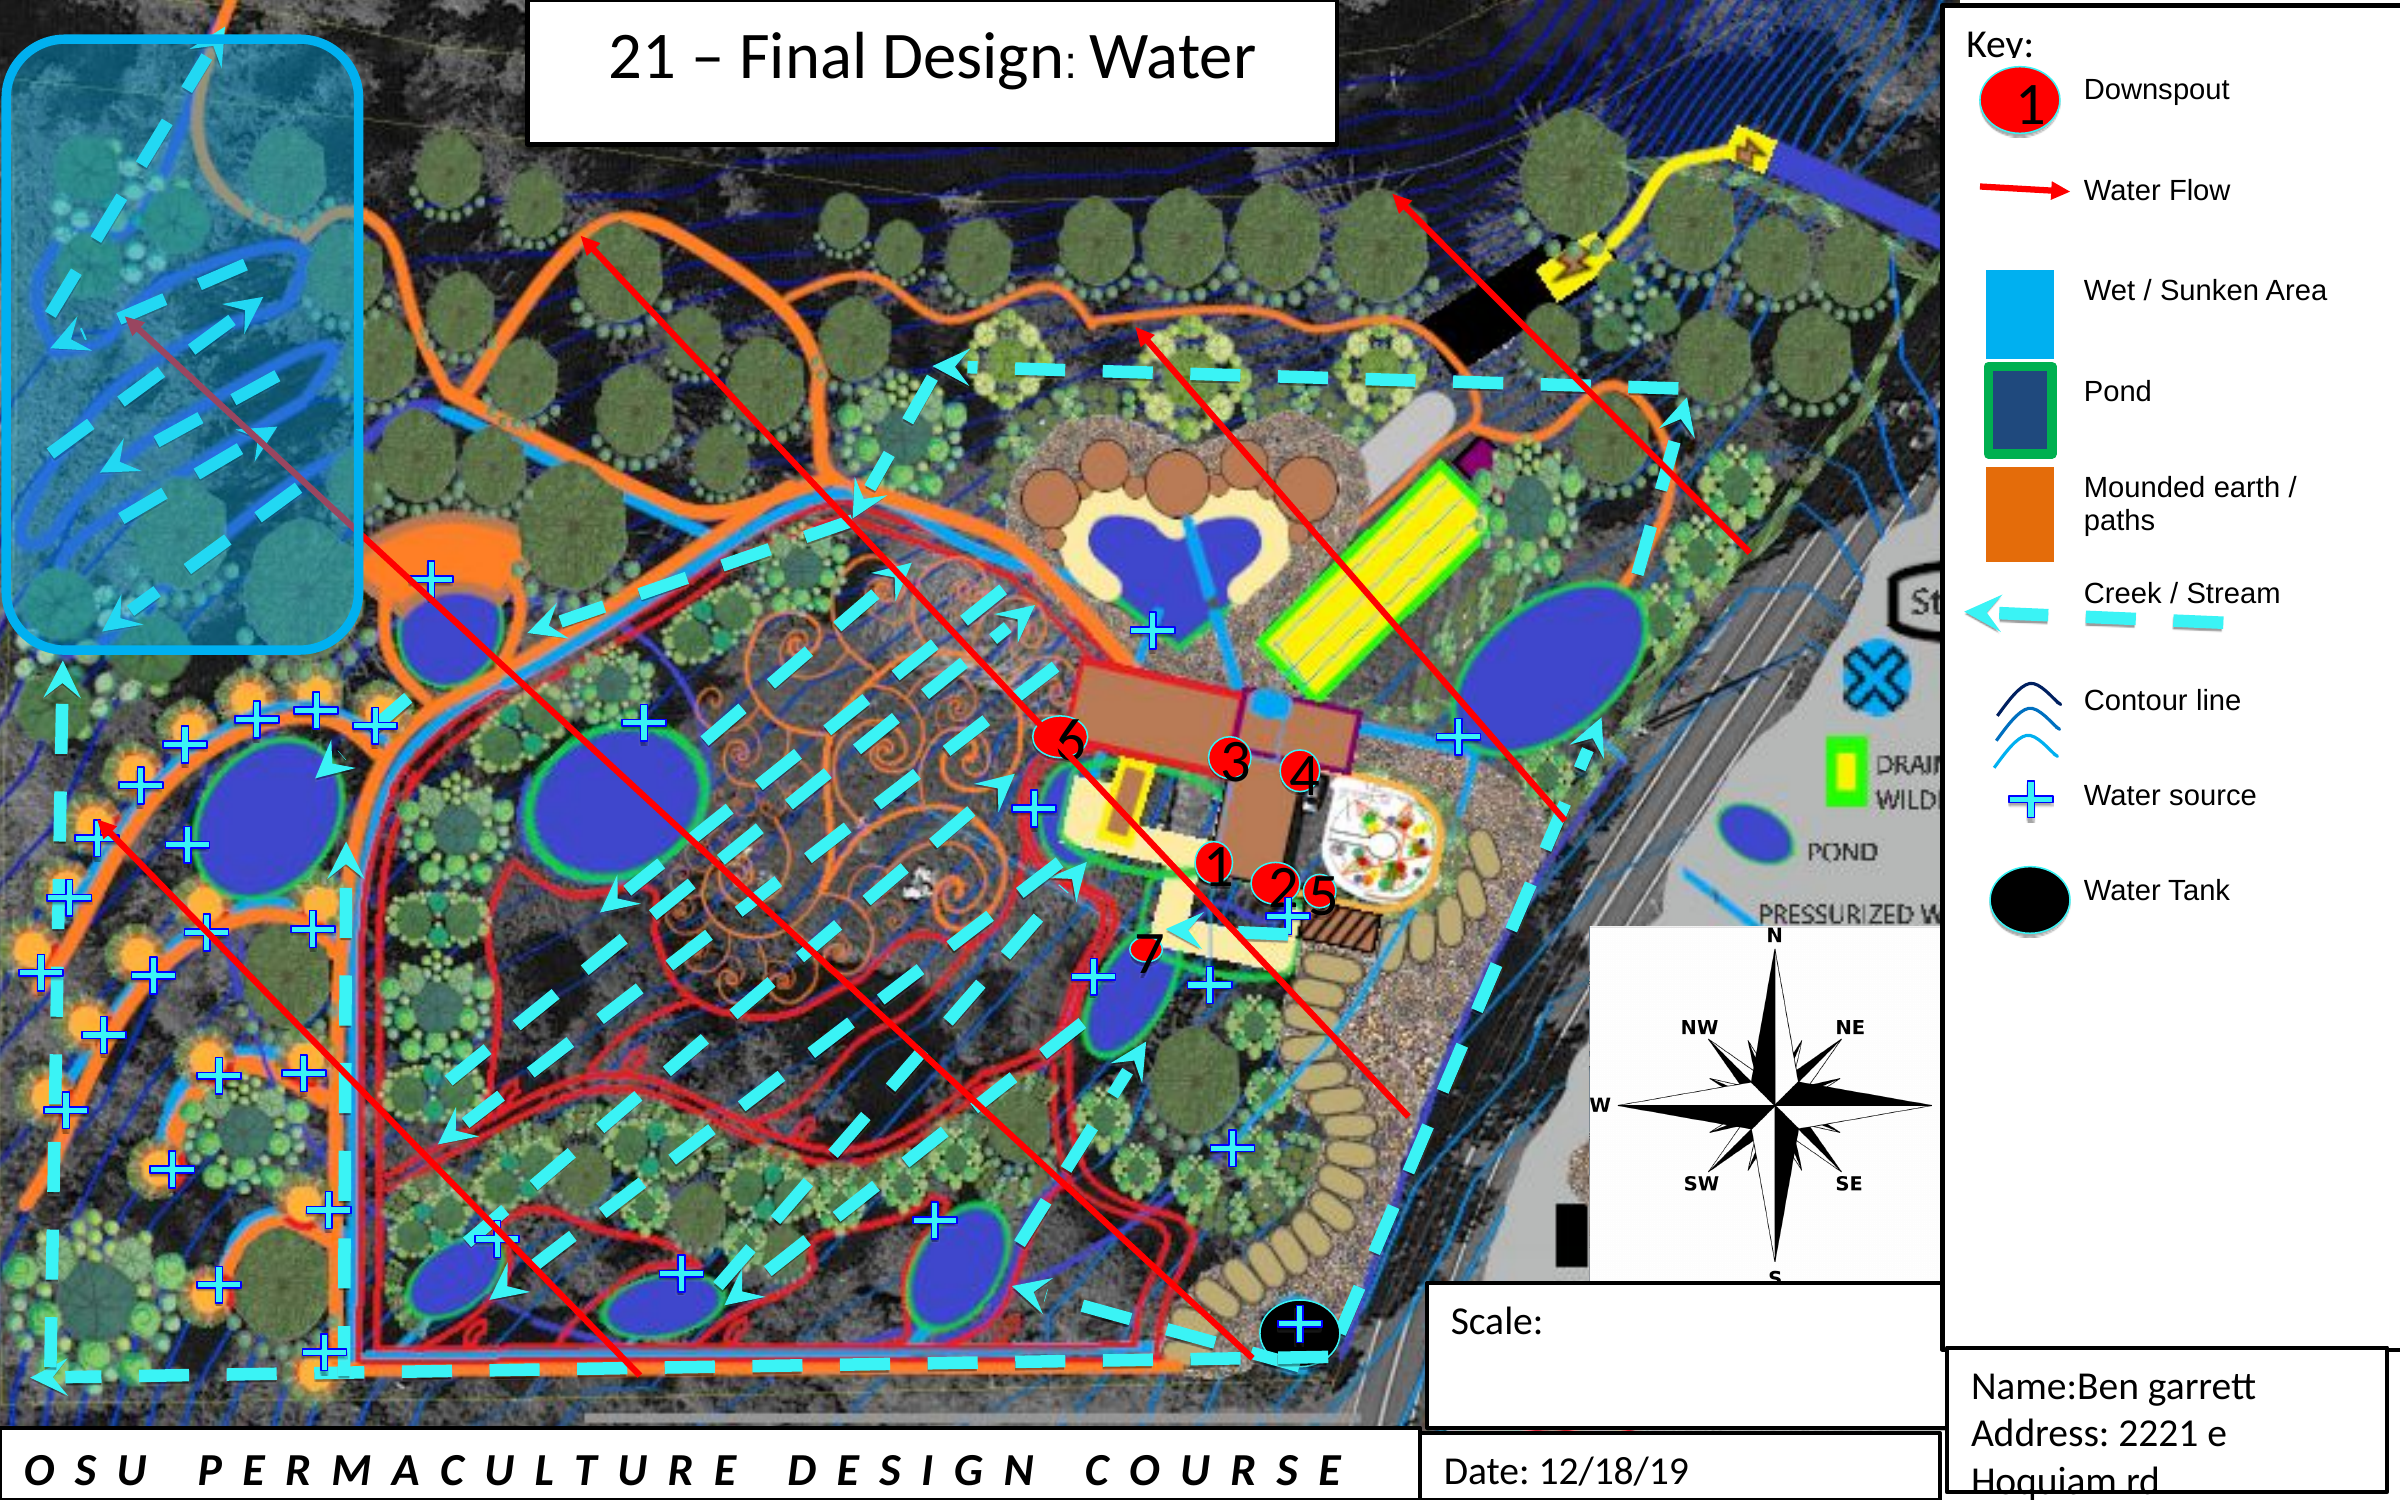

21 – Final Design: Water
Key:
| | Downspout |
| --- | --- |
| | Water Flow |
| | Wet / Sunken Area |
| | Pond |
| | Mounded earth / paths |
| | Creek / Stream |
| | Contour line |
| | Water source |
| | Water Tank |
1
6
3
4
1
2
5
7
Scale:
Name:Ben garrett
Address: 2221 e Hoquiam rd
O S U P E R M A C U L T U R E D E S I G N C O U R S E
Date: 12/18/19